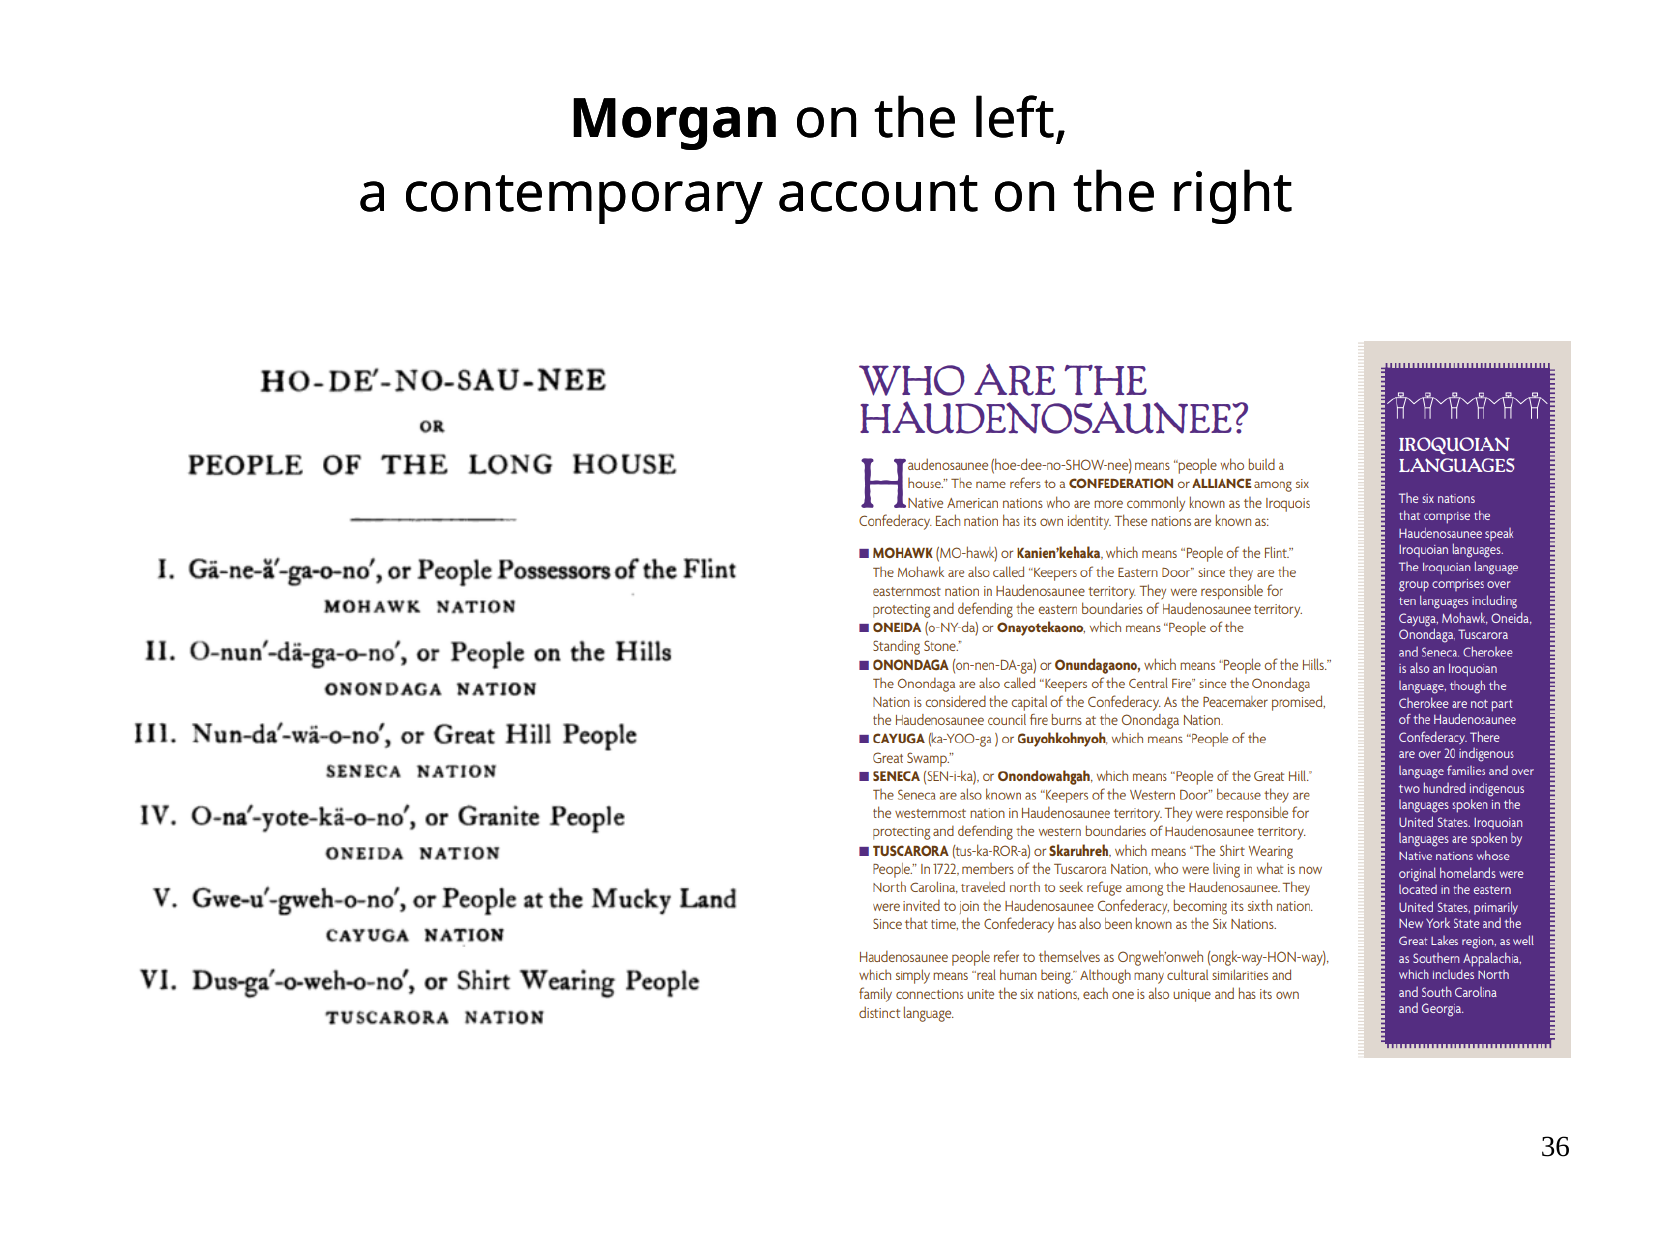

# Morgan on the left, a contemporary account on the right
Morgan on the left,
a contemporary account on the right
36